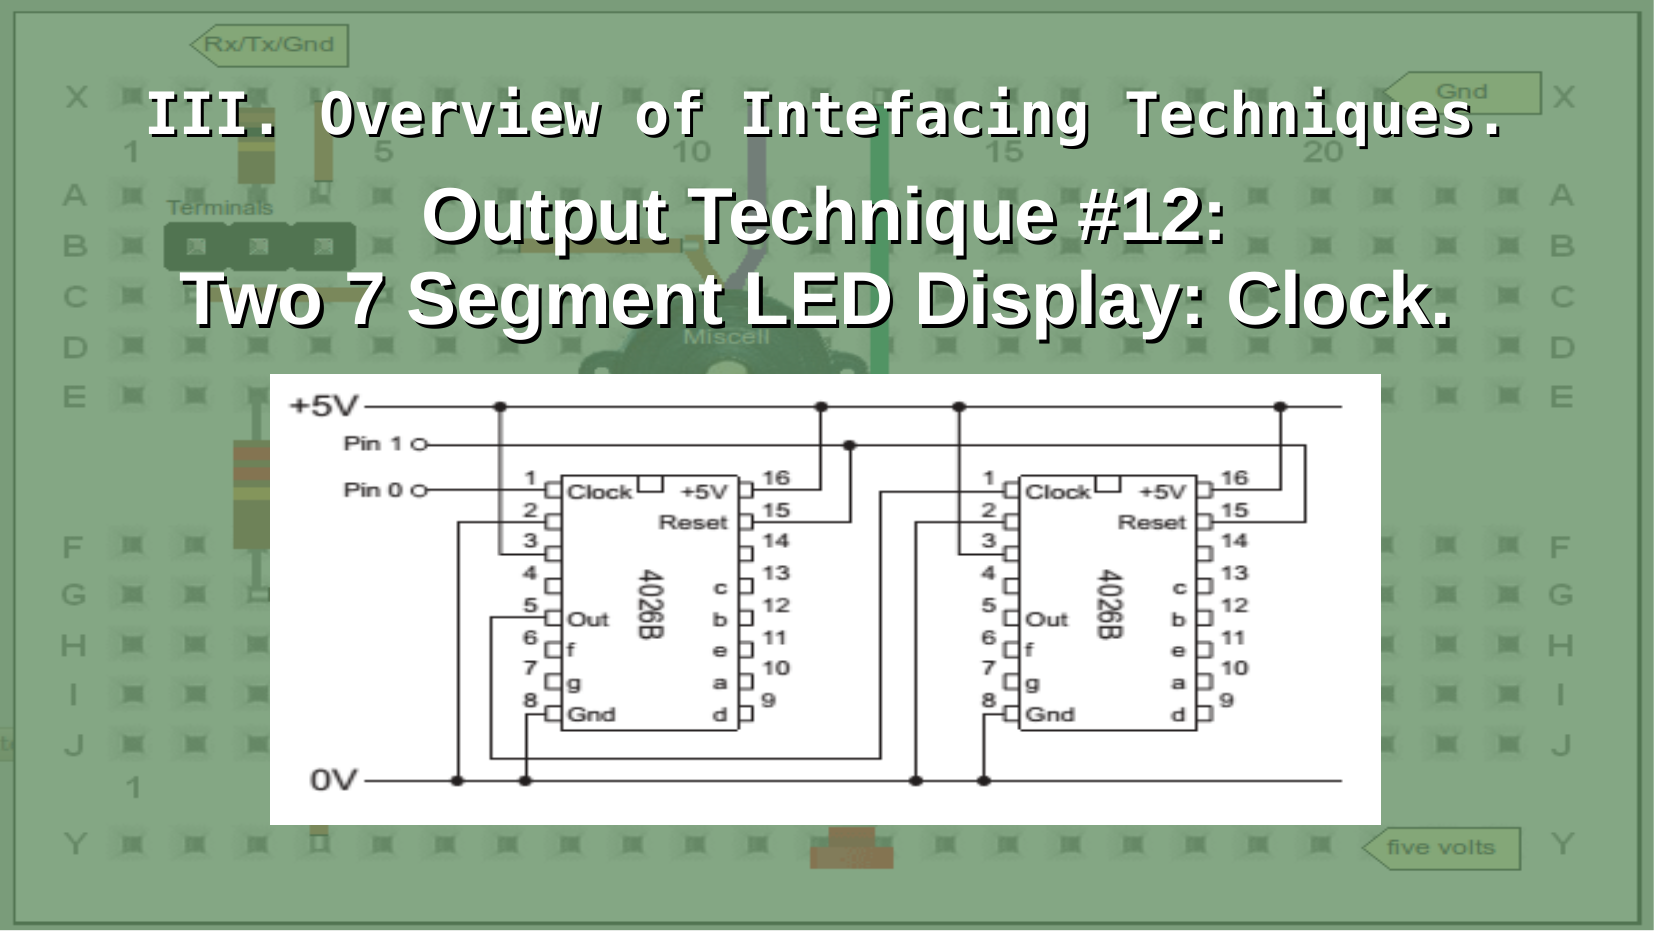

# III. Overview of Intefacing Techniques.
 Output Technique #12:
Two 7 Segment LED Display: Clock.